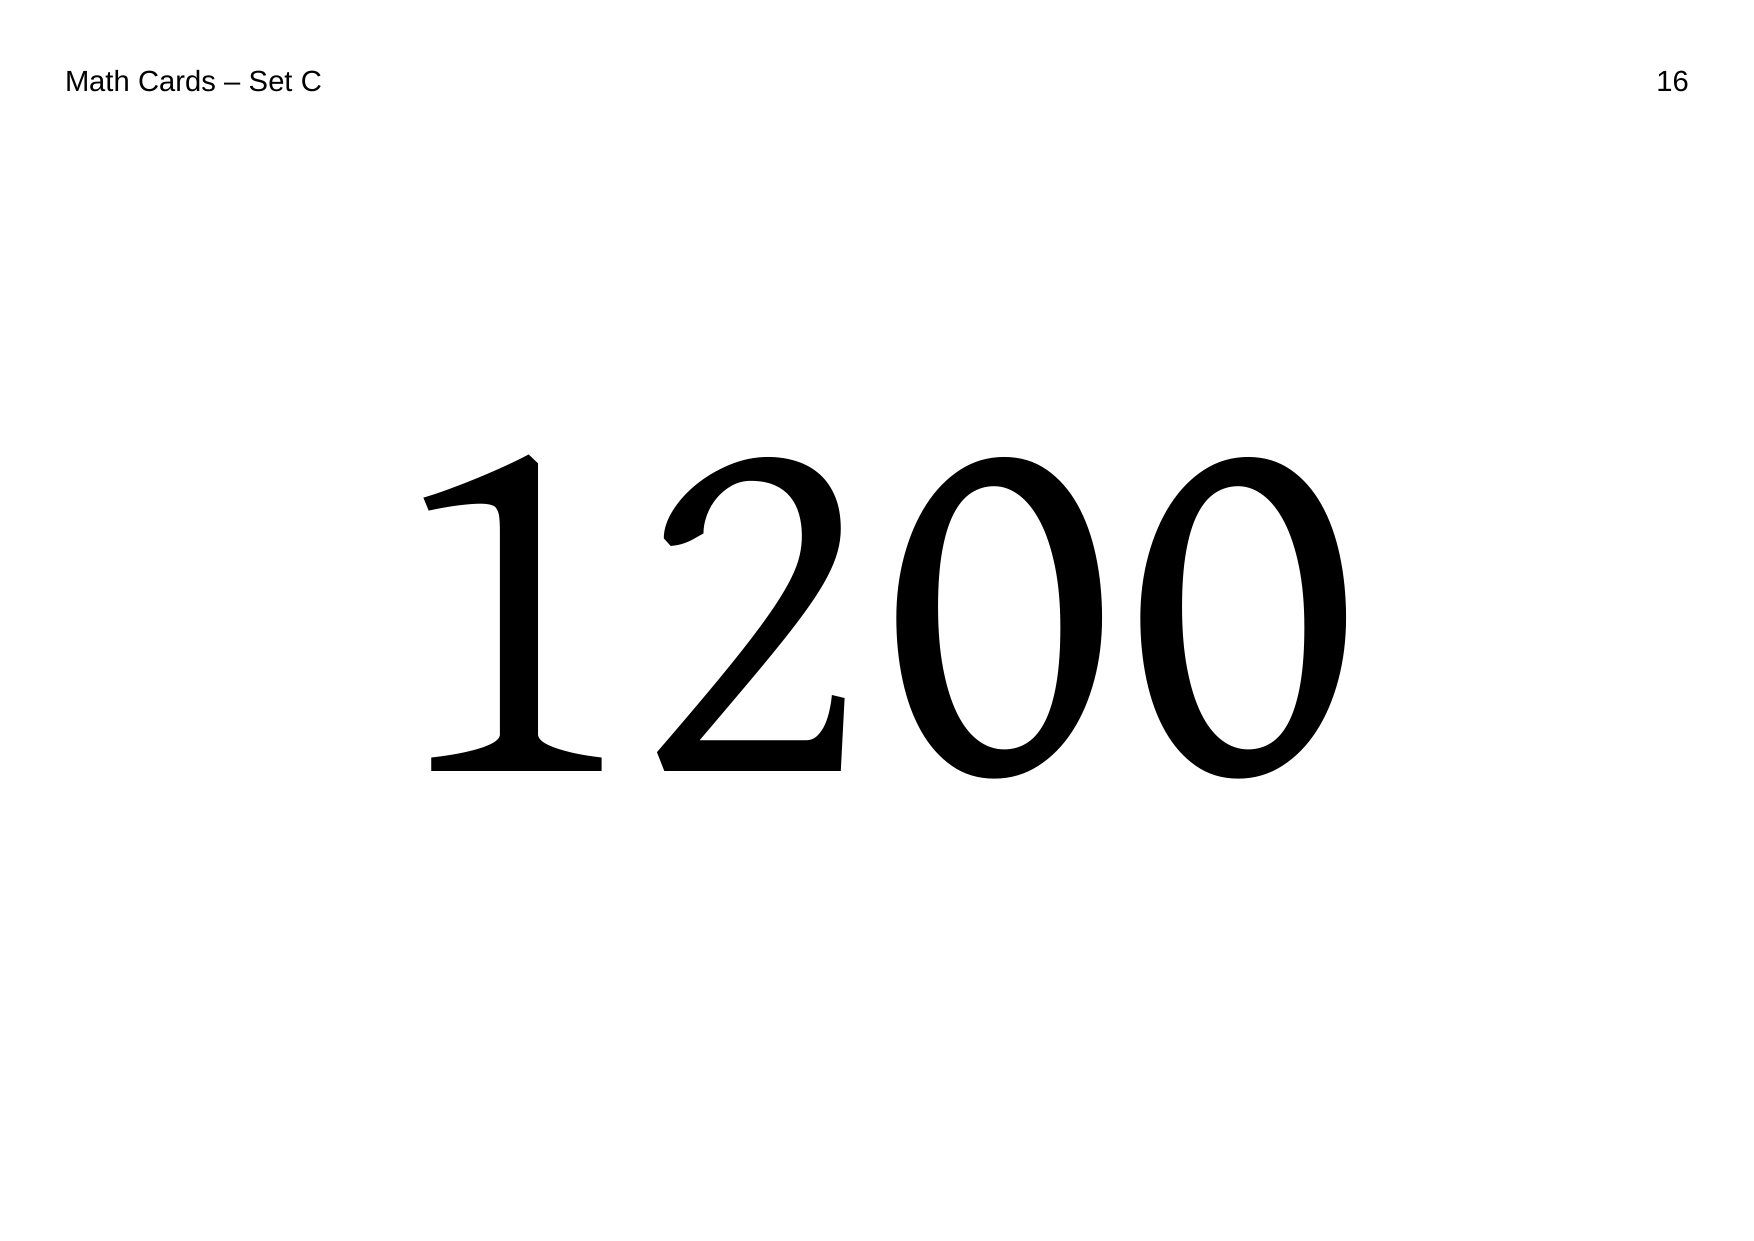

Math Cards – Set C
16
1200